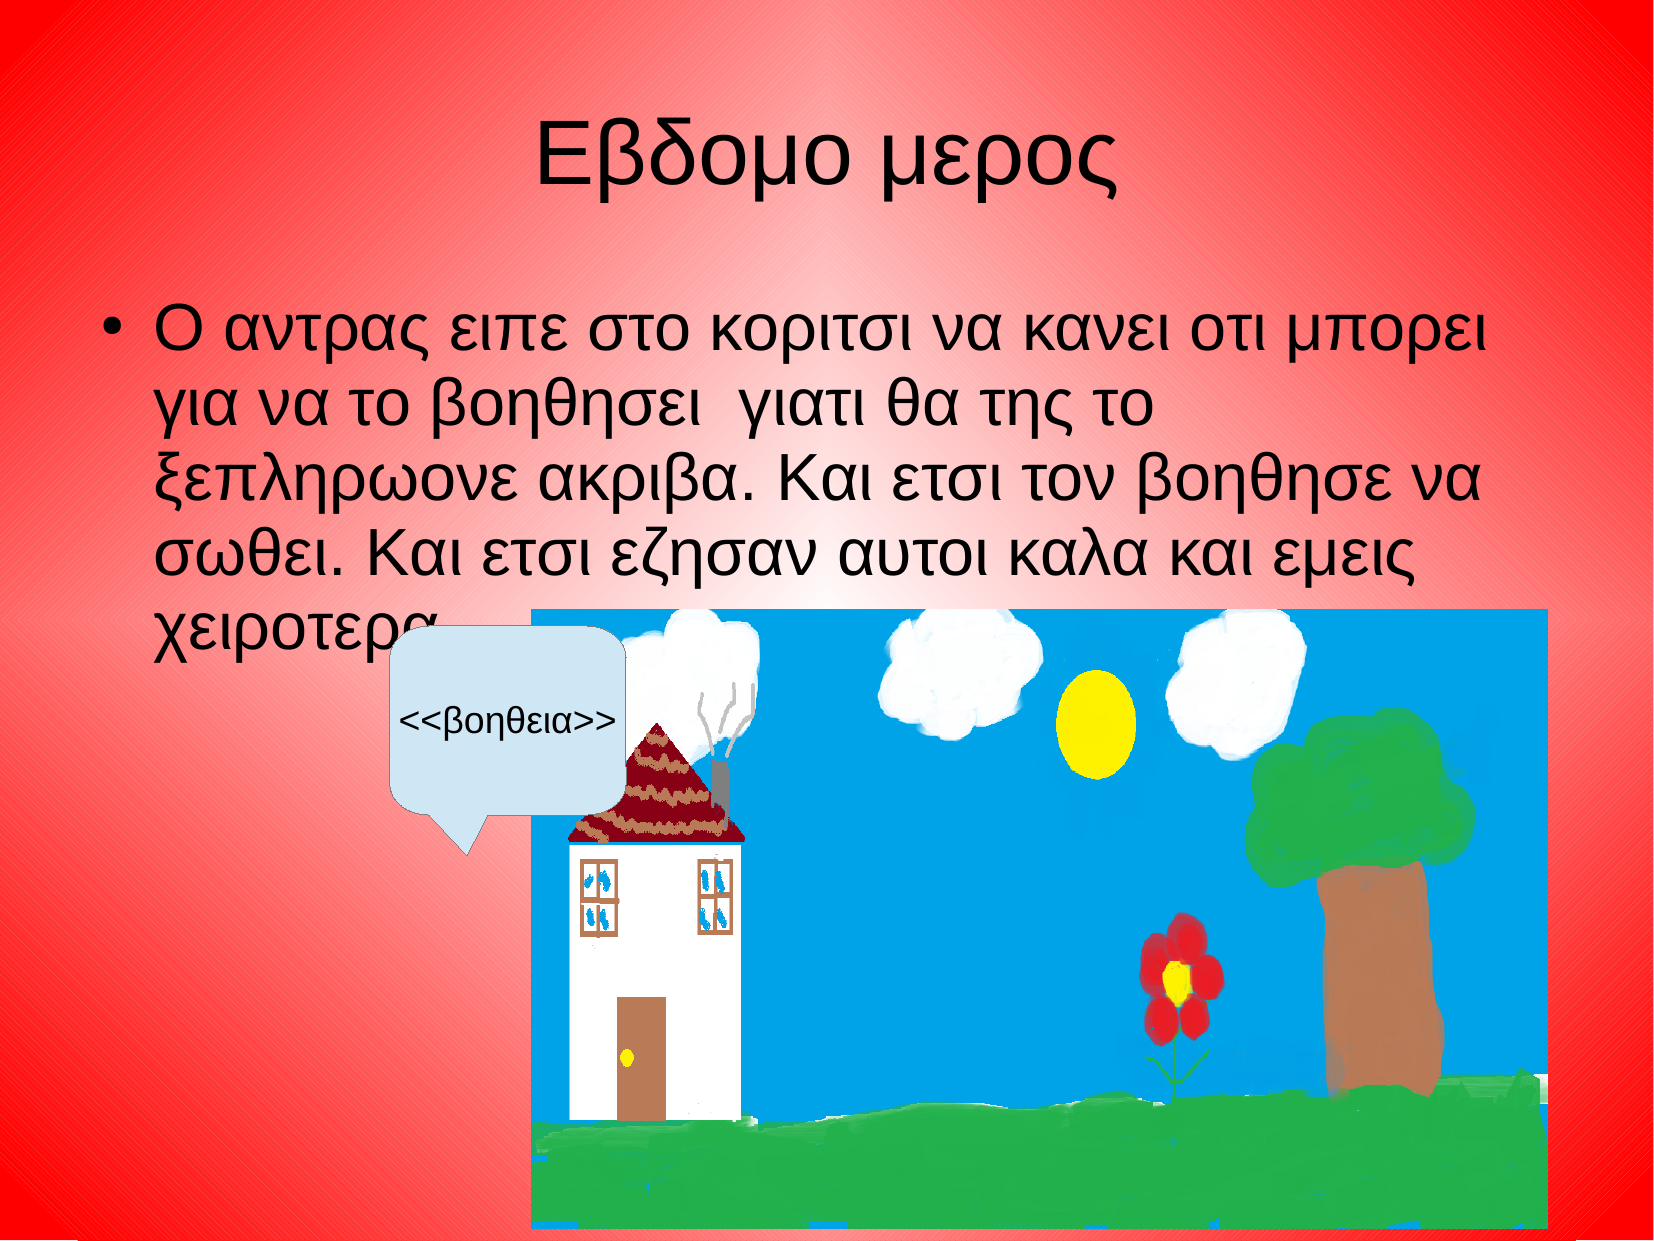

# Εβδομο μερος
Ο αντρας ειπε στο κοριτσι να κανει οτι μπορει για να το βοηθησει γιατι θα της το ξεπληρωονε ακριβα. Και ετσι τον βοηθησε να σωθει. Kαι ετσι εζησαν αυτοι καλα και εμεις χειροτερα.
<<βοηθεια>>